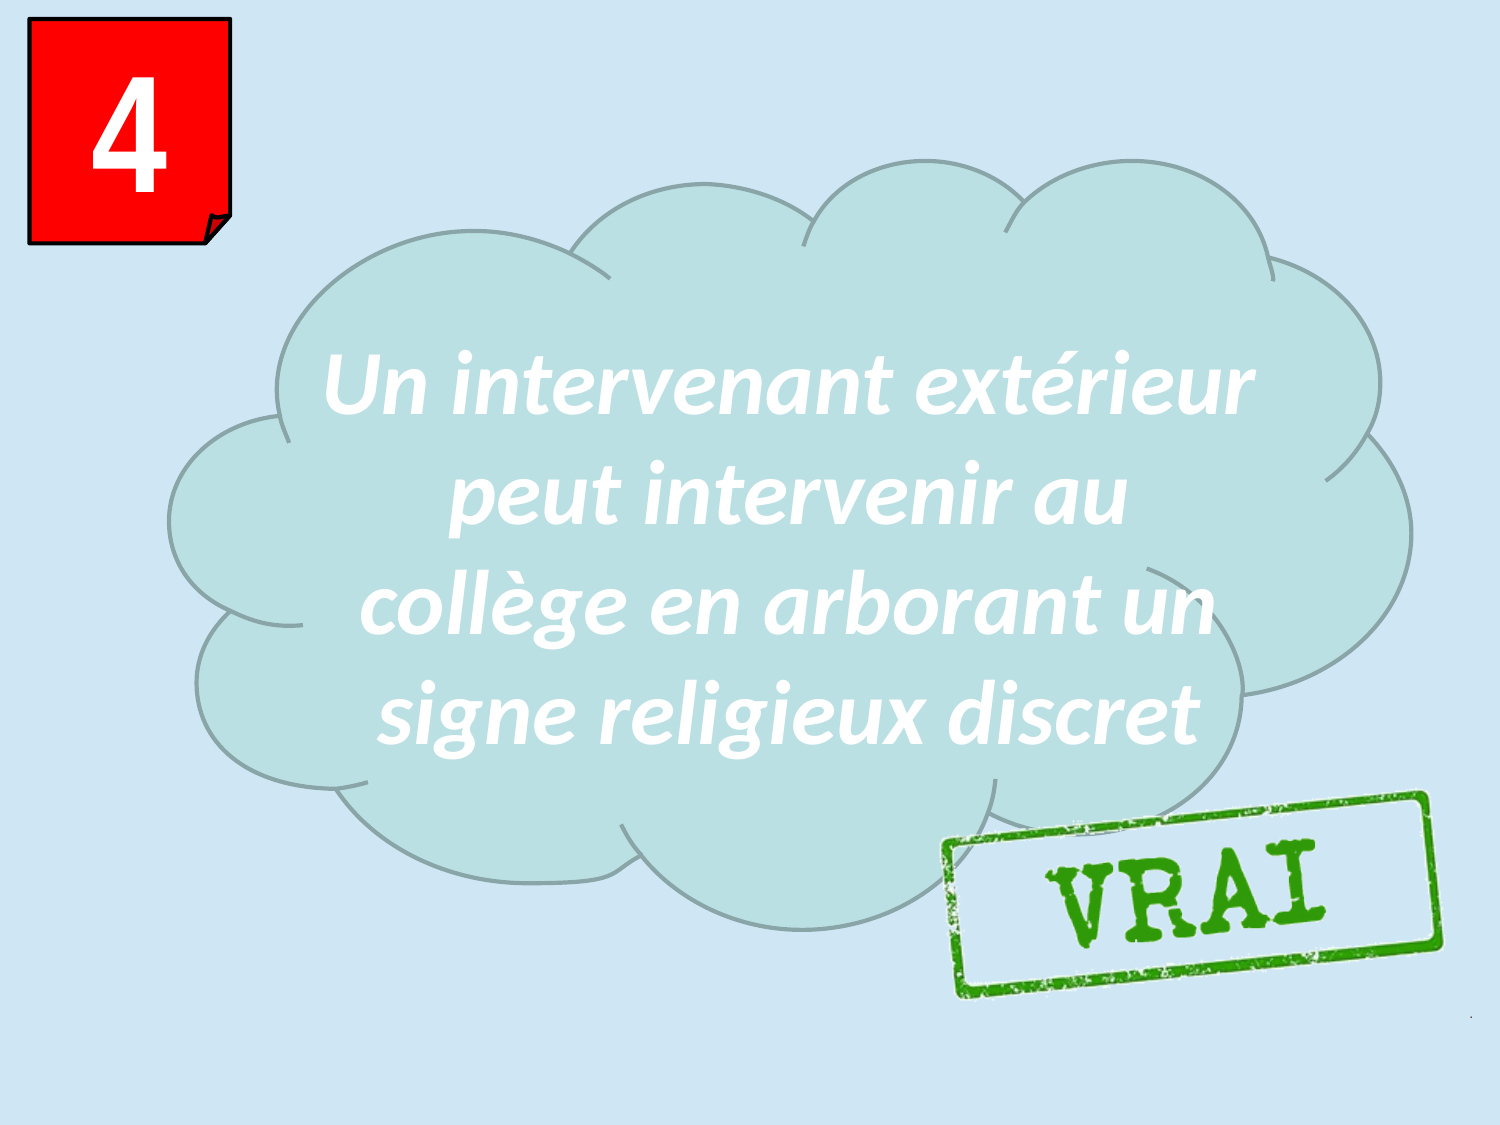

4
Un intervenant extérieur peut intervenir au collège en arborant un signe religieux discret